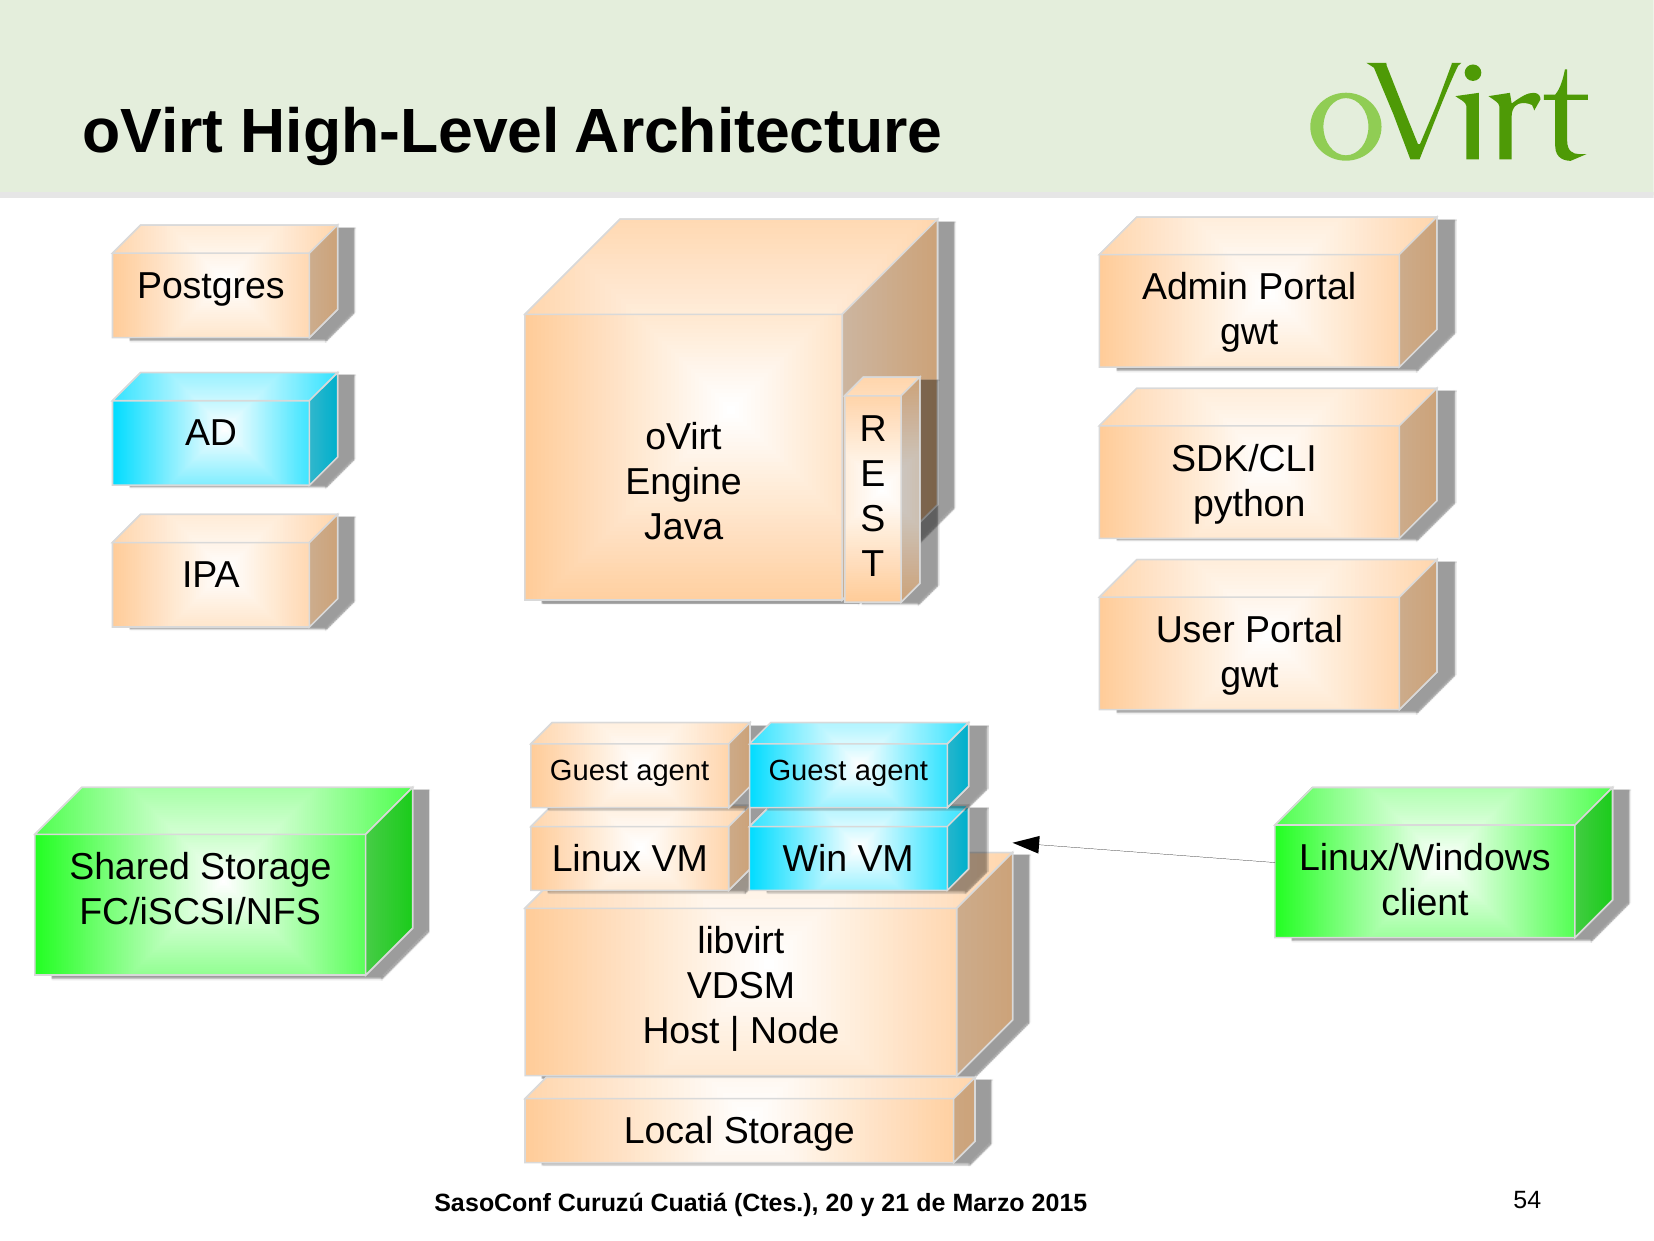

# oVirt High-Level Architecture
Admin Portal
gwt
oVirt
Engine
Java
Postgres
AD
R
E
S
T
SDK/CLI
python
IPA
User Portal
gwt
Guest agent
Guest agent
Shared Storage
FC/iSCSI/NFS
Linux/Windows
client
Linux VM
Win VM
SPICE
libvirt
VDSM
Host | Node
Local Storage